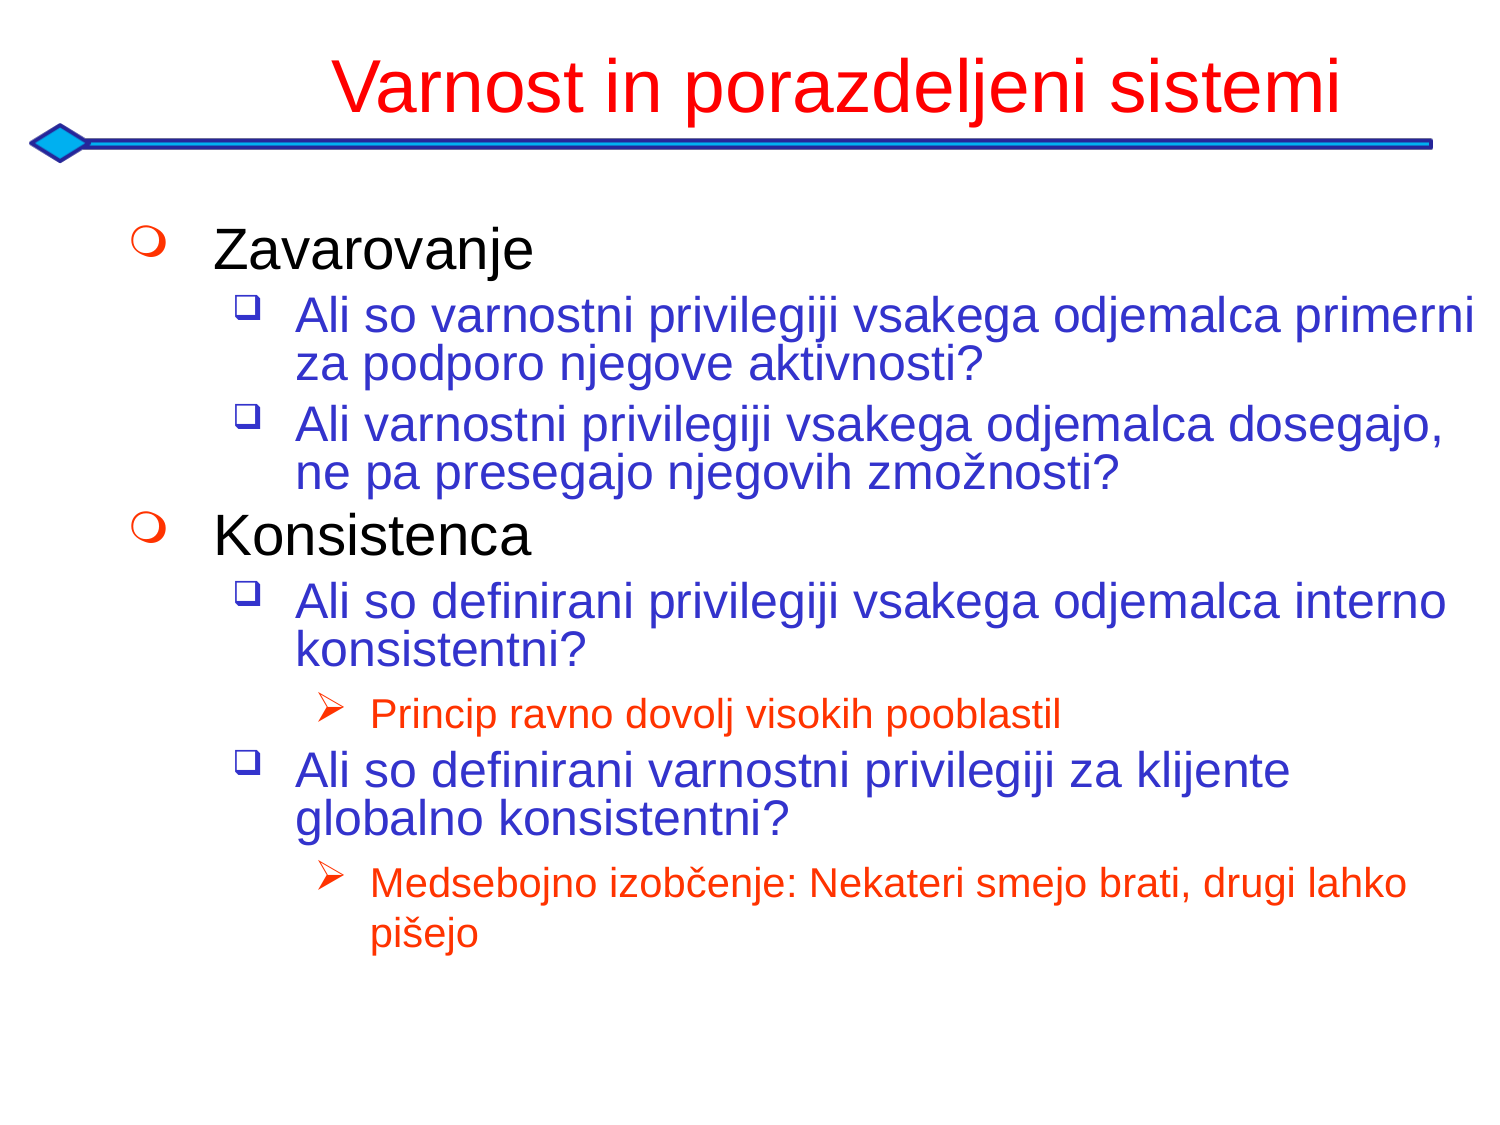

# Varnost in porazdeljeni sistemi
Zavarovanje
Ali so varnostni privilegiji vsakega odjemalca primerni za podporo njegove aktivnosti?
Ali varnostni privilegiji vsakega odjemalca dosegajo, ne pa presegajo njegovih zmožnosti?
Konsistenca
Ali so definirani privilegiji vsakega odjemalca interno konsistentni?
Princip ravno dovolj visokih pooblastil
Ali so definirani varnostni privilegiji za klijente globalno konsistentni?
Medsebojno izobčenje: Nekateri smejo brati, drugi lahko pišejo